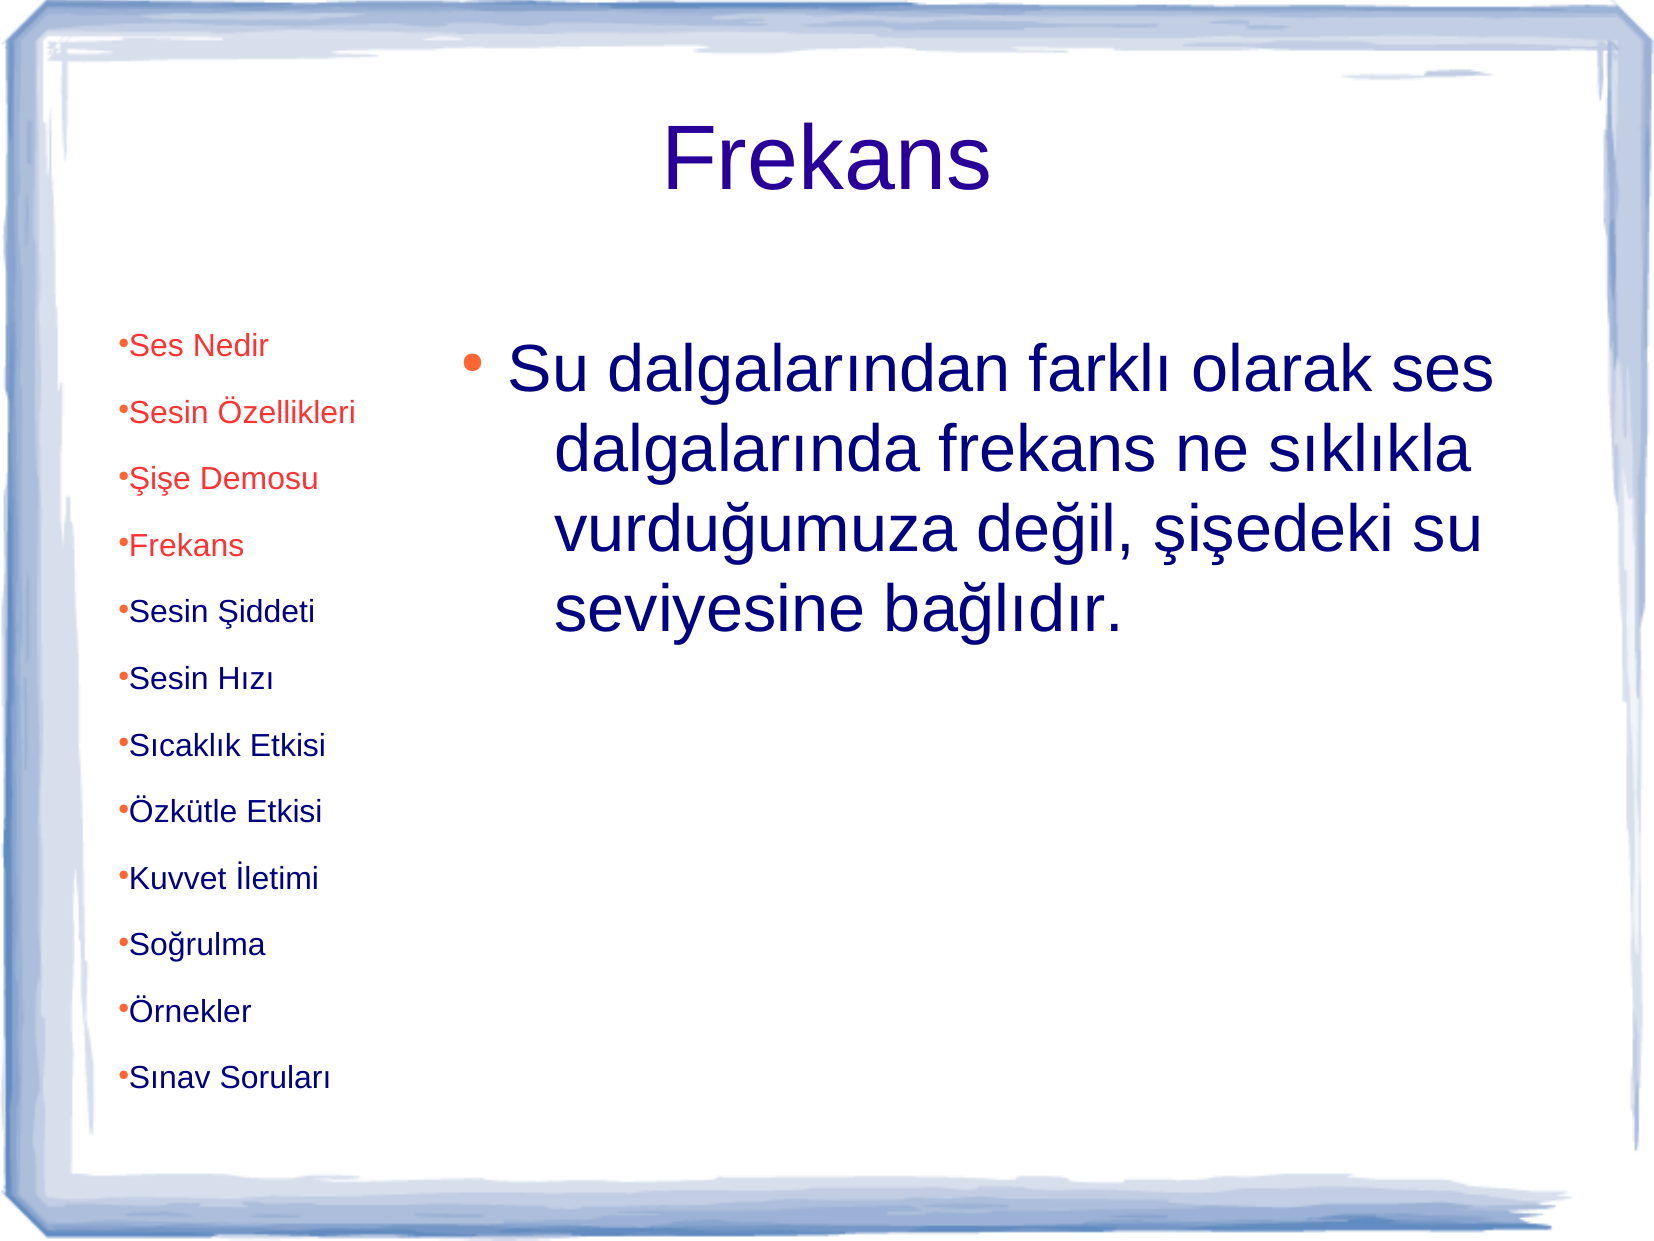

# Frekans
Ses Nedir
Sesin Özellikleri
Şişe Demosu
Frekans
Sesin Şiddeti
Sesin Hızı
Sıcaklık Etkisi
Özkütle Etkisi
Kuvvet İletimi
Soğrulma
Örnekler
Sınav Soruları
Su dalgalarından farklı olarak ses dalgalarında frekans ne sıklıkla vurduğumuza değil, şişedeki su seviyesine bağlıdır.